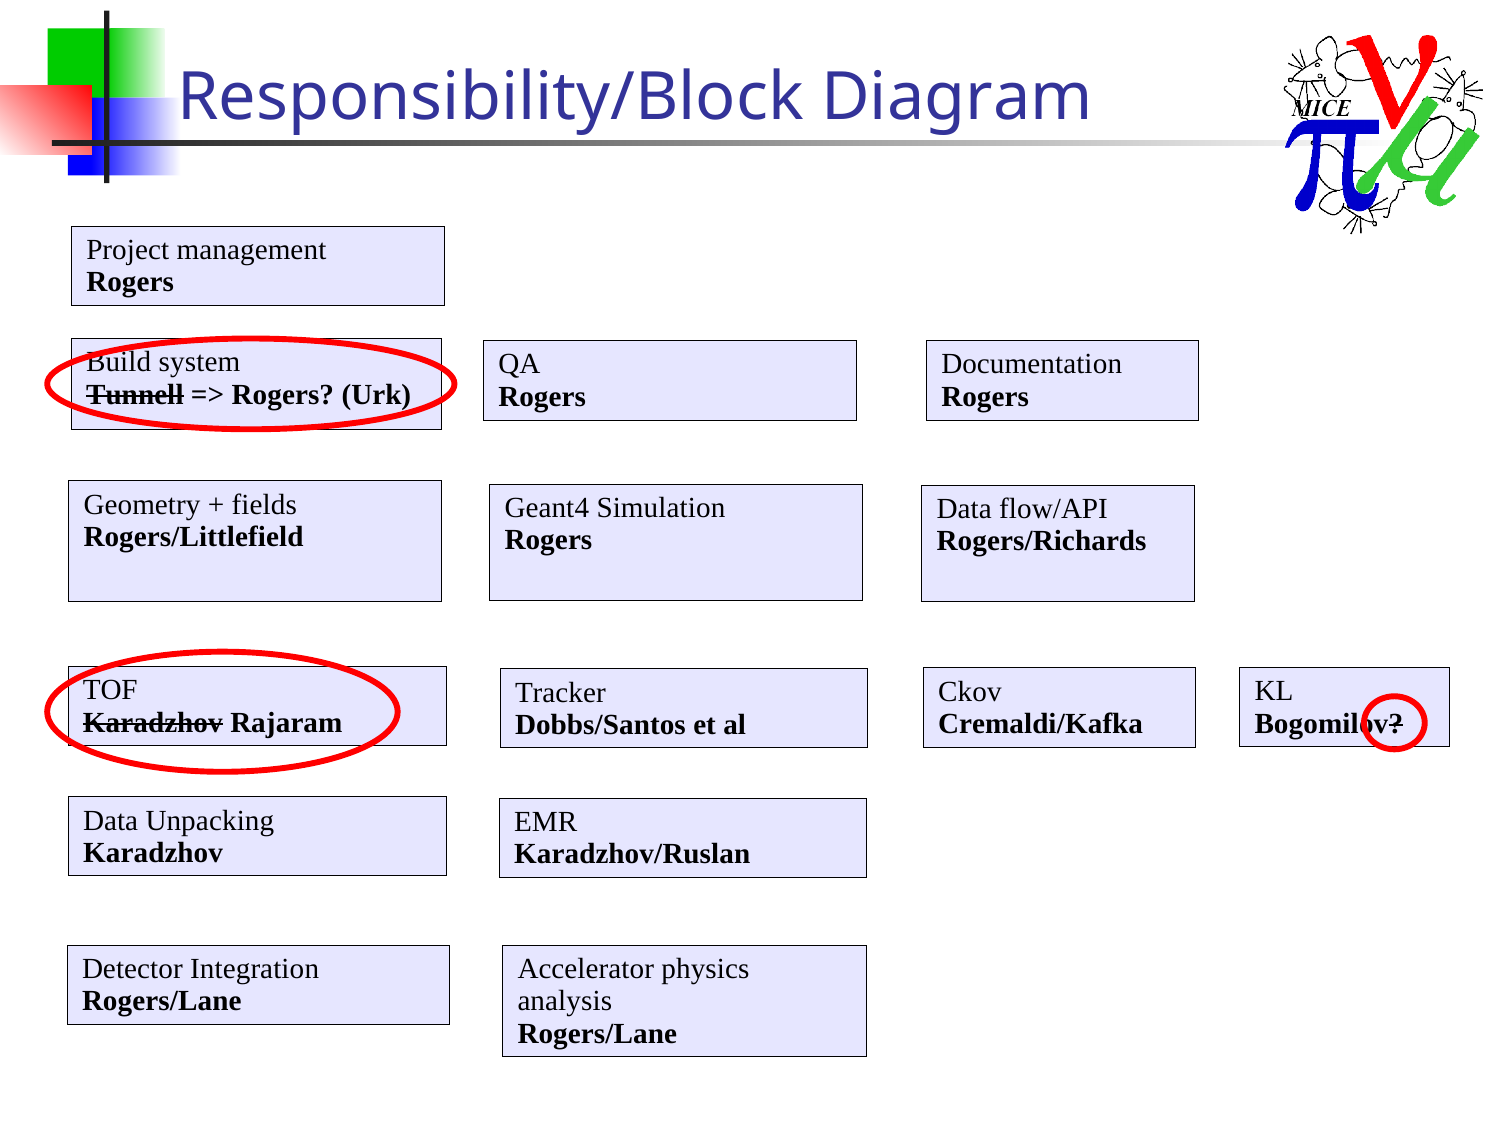

# Responsibility/Block Diagram
Project management
Rogers
Build system
Tunnell => Rogers? (Urk)
QA
Rogers
Documentation
Rogers
Geometry + fields
Rogers/Littlefield
Geant4 Simulation
Rogers
Data flow/API
Rogers/Richards
TOF
Karadzhov Rajaram
KL
Bogomilov?
Ckov
Cremaldi/Kafka
Tracker
Dobbs/Santos et al
Data Unpacking
Karadzhov
EMR
Karadzhov/Ruslan
Accelerator physics analysis
Rogers/Lane
Detector Integration
Rogers/Lane